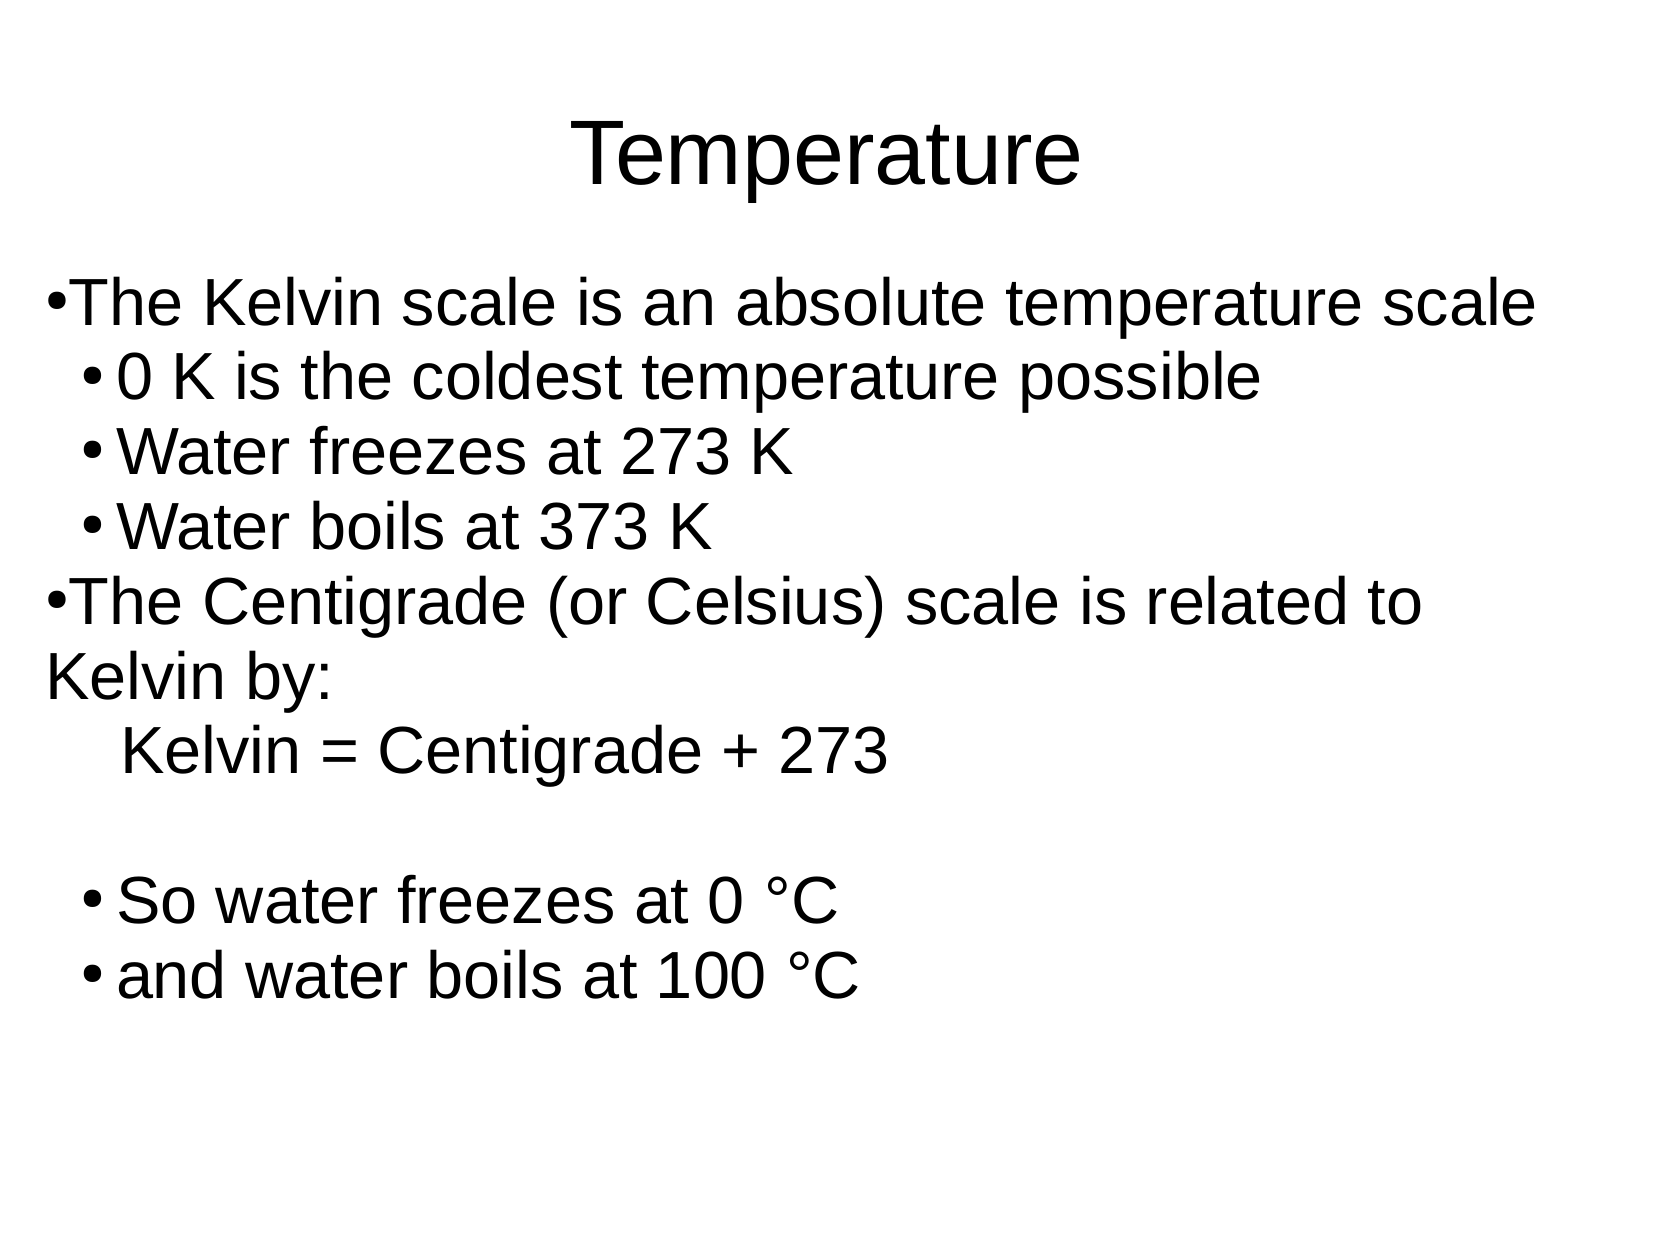

# Temperature
The Kelvin scale is an absolute temperature scale
0 K is the coldest temperature possible
Water freezes at 273 K
Water boils at 373 K
The Centigrade (or Celsius) scale is related to Kelvin by:
	Kelvin = Centigrade + 273
So water freezes at 0 °C
and water boils at 100 °C